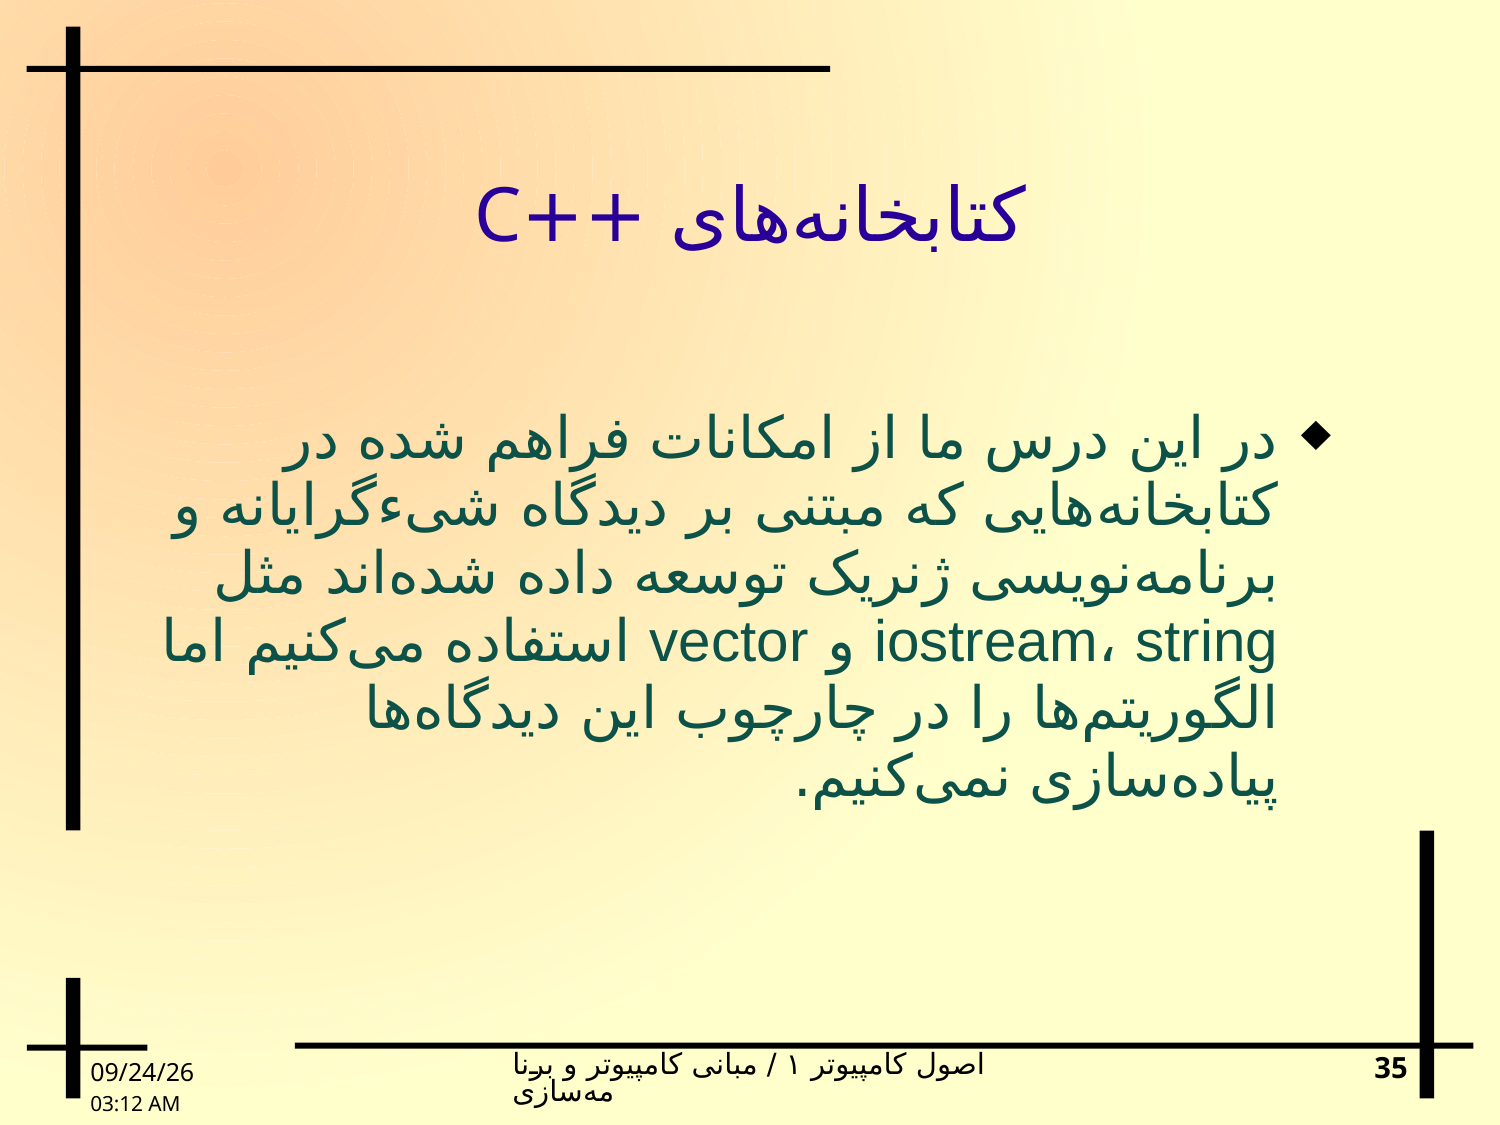

کتابخانه‌های ++C
# در این درس ما از امکانات فراهم شده در کتابخانه‌هایی که مبتنی بر دیدگاه شیءگرایانه و برنامه‌نویسی ژنریک توسعه داده شده‌اند مثل iostream، string و vector استفاده می‌کنیم اما الگوریتم‌ها را در چارچوب این دیدگاه‌ها پیاده‌سازی نمی‌کنیم.
اصول کامپیوتر ۱ / مبانی کامپیوتر و برنامه‌سازی
35